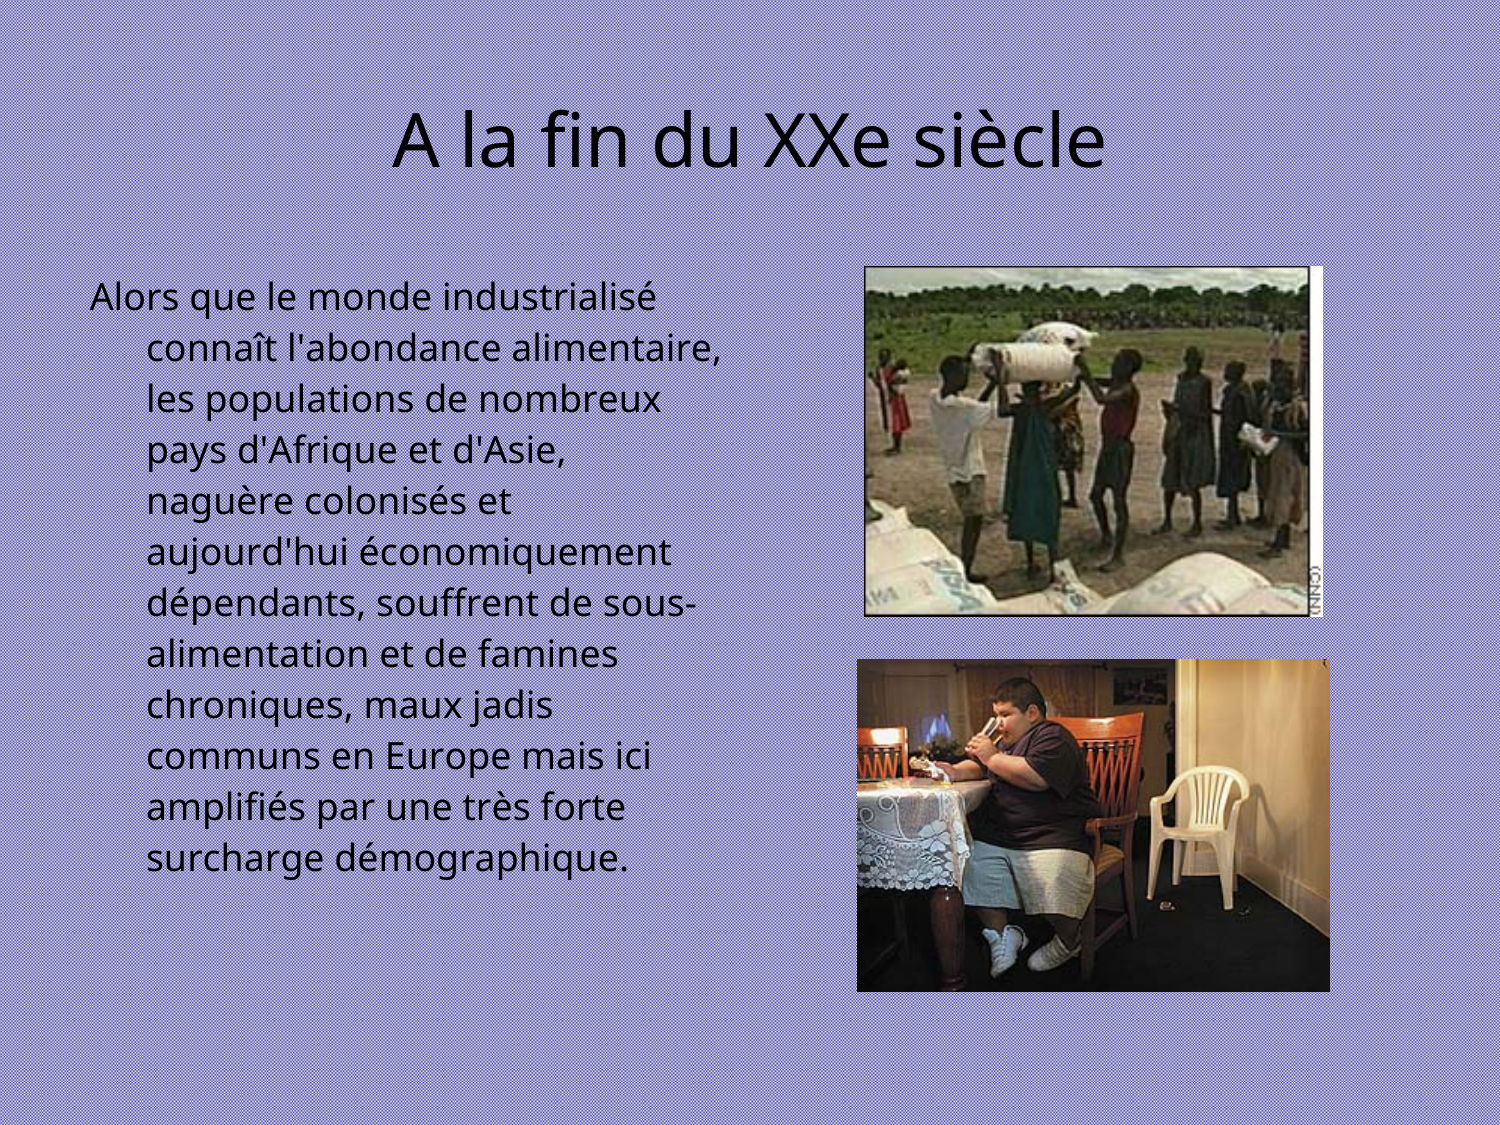

# A la fin du XXe siècle
Alors que le monde industrialisé connaît l'abondance alimentaire, les populations de nombreux pays d'Afrique et d'Asie, naguère colonisés et aujourd'hui économiquement dépendants, souffrent de sous-alimentation et de famines chroniques, maux jadis communs en Europe mais ici amplifiés par une très forte surcharge démographique.